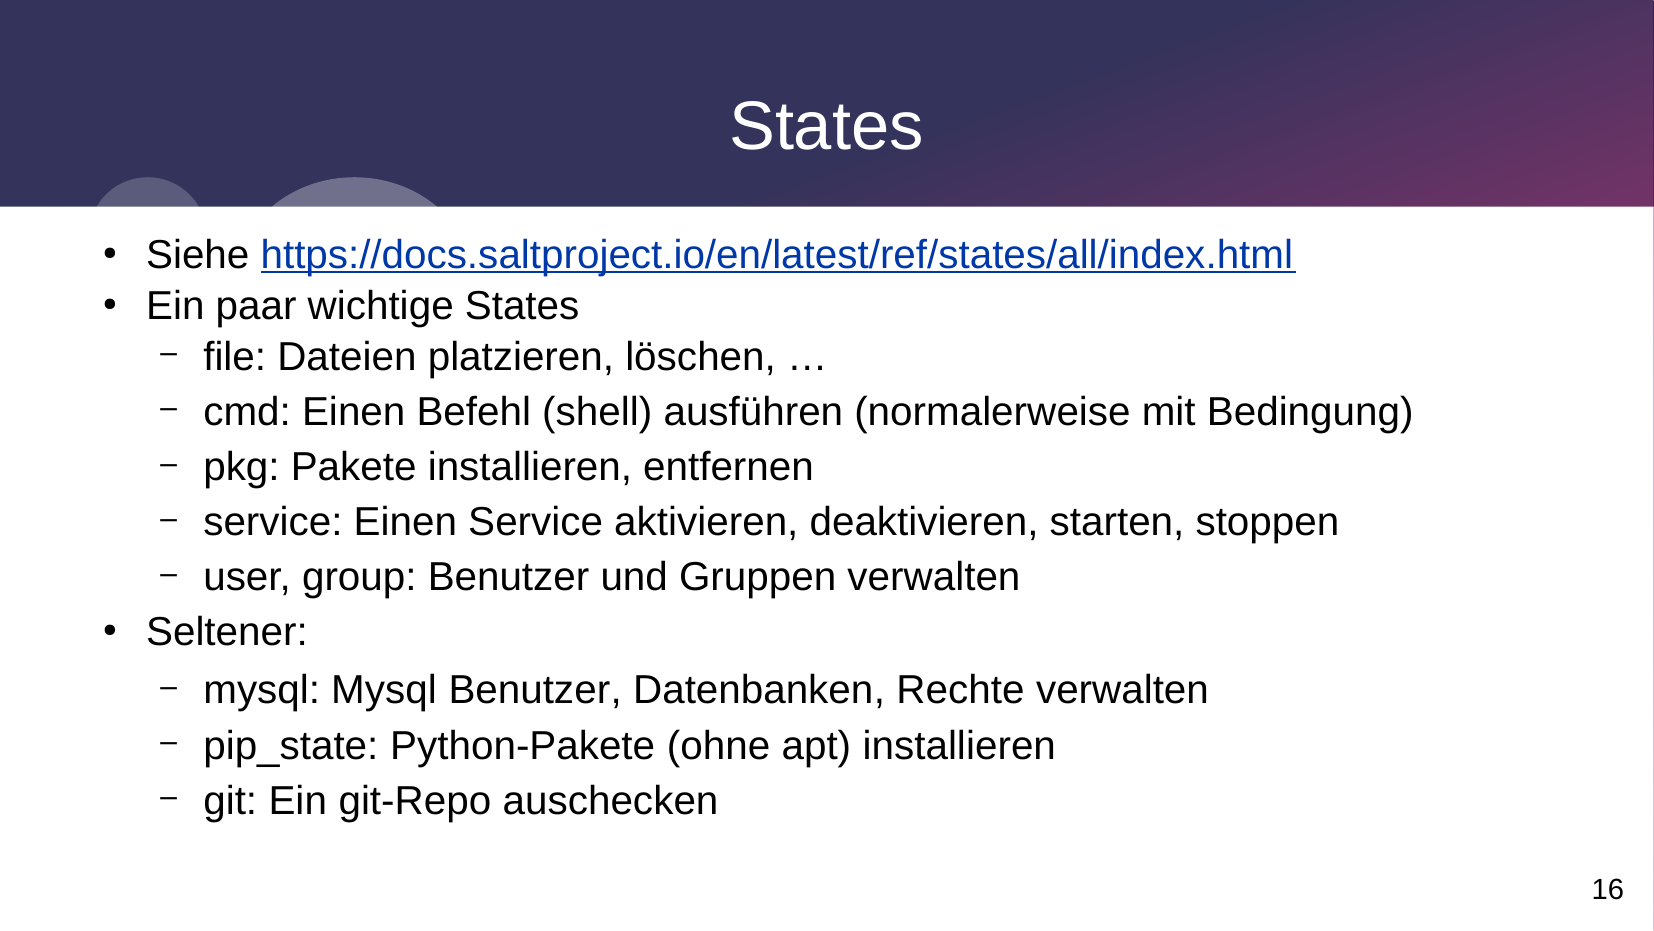

# States
Siehe https://docs.saltproject.io/en/latest/ref/states/all/index.html
Ein paar wichtige States
file: Dateien platzieren, löschen, …
cmd: Einen Befehl (shell) ausführen (normalerweise mit Bedingung)
pkg: Pakete installieren, entfernen
service: Einen Service aktivieren, deaktivieren, starten, stoppen
user, group: Benutzer und Gruppen verwalten
Seltener:
mysql: Mysql Benutzer, Datenbanken, Rechte verwalten
pip_state: Python-Pakete (ohne apt) installieren
git: Ein git-Repo auschecken